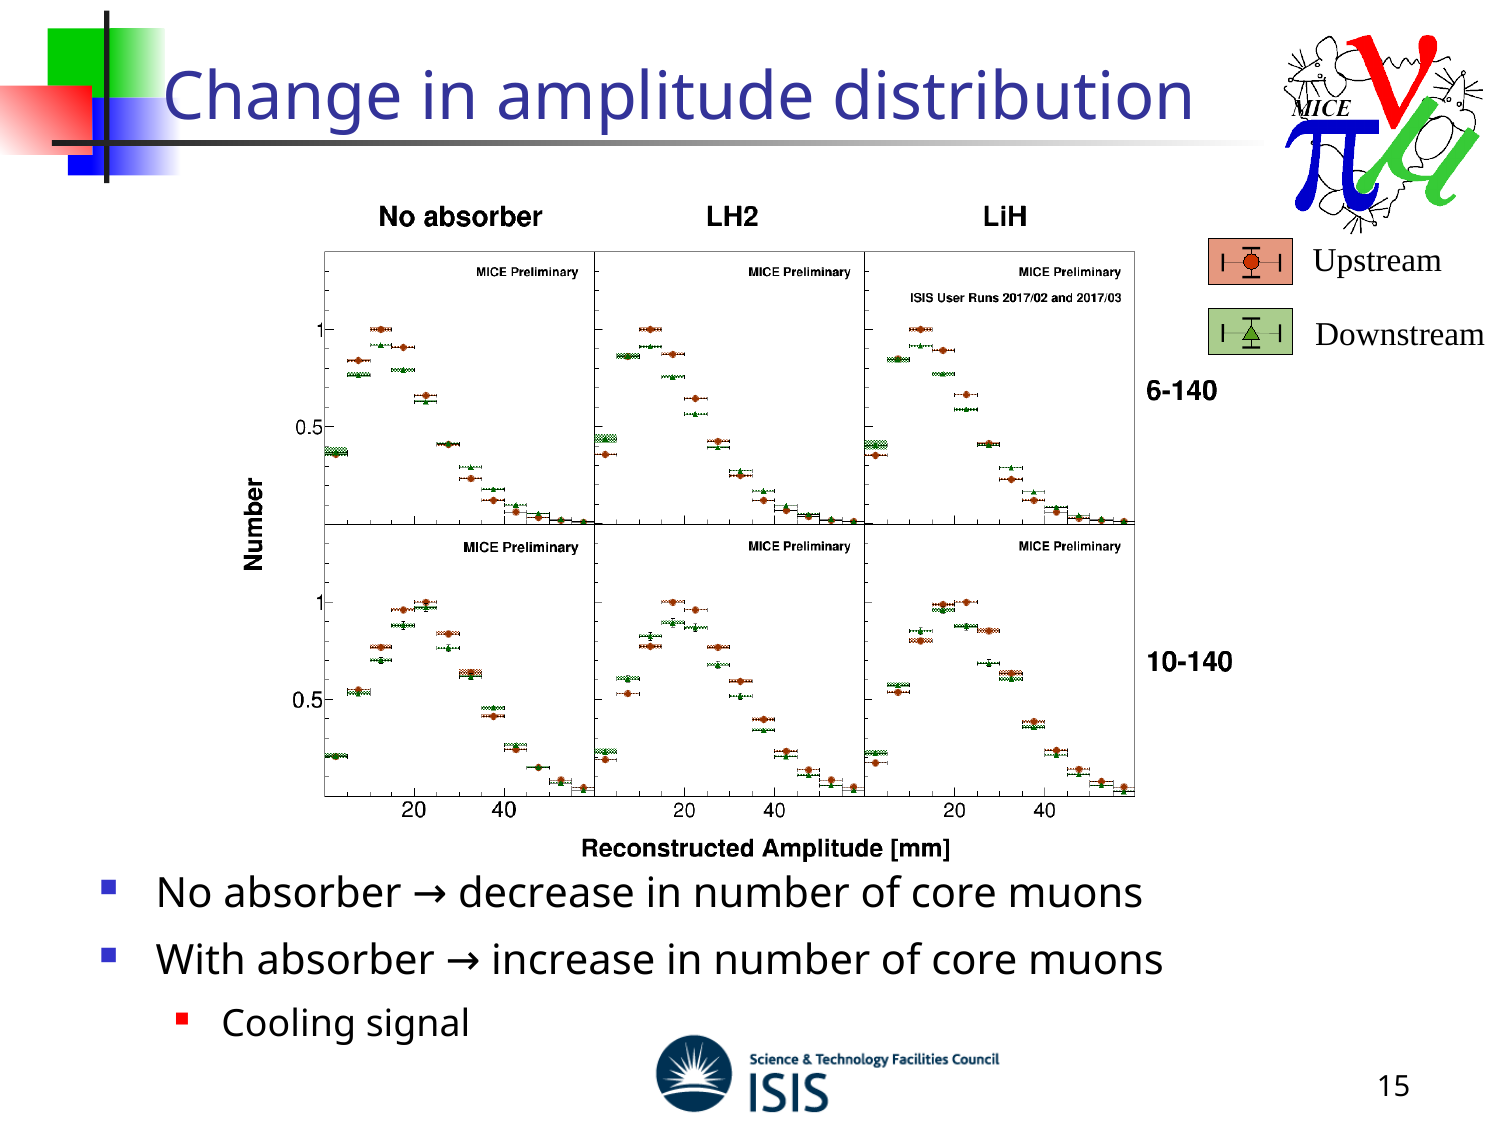

# Change in amplitude distribution
Upstream
Downstream
No absorber → decrease in number of core muons
With absorber → increase in number of core muons
Cooling signal
15